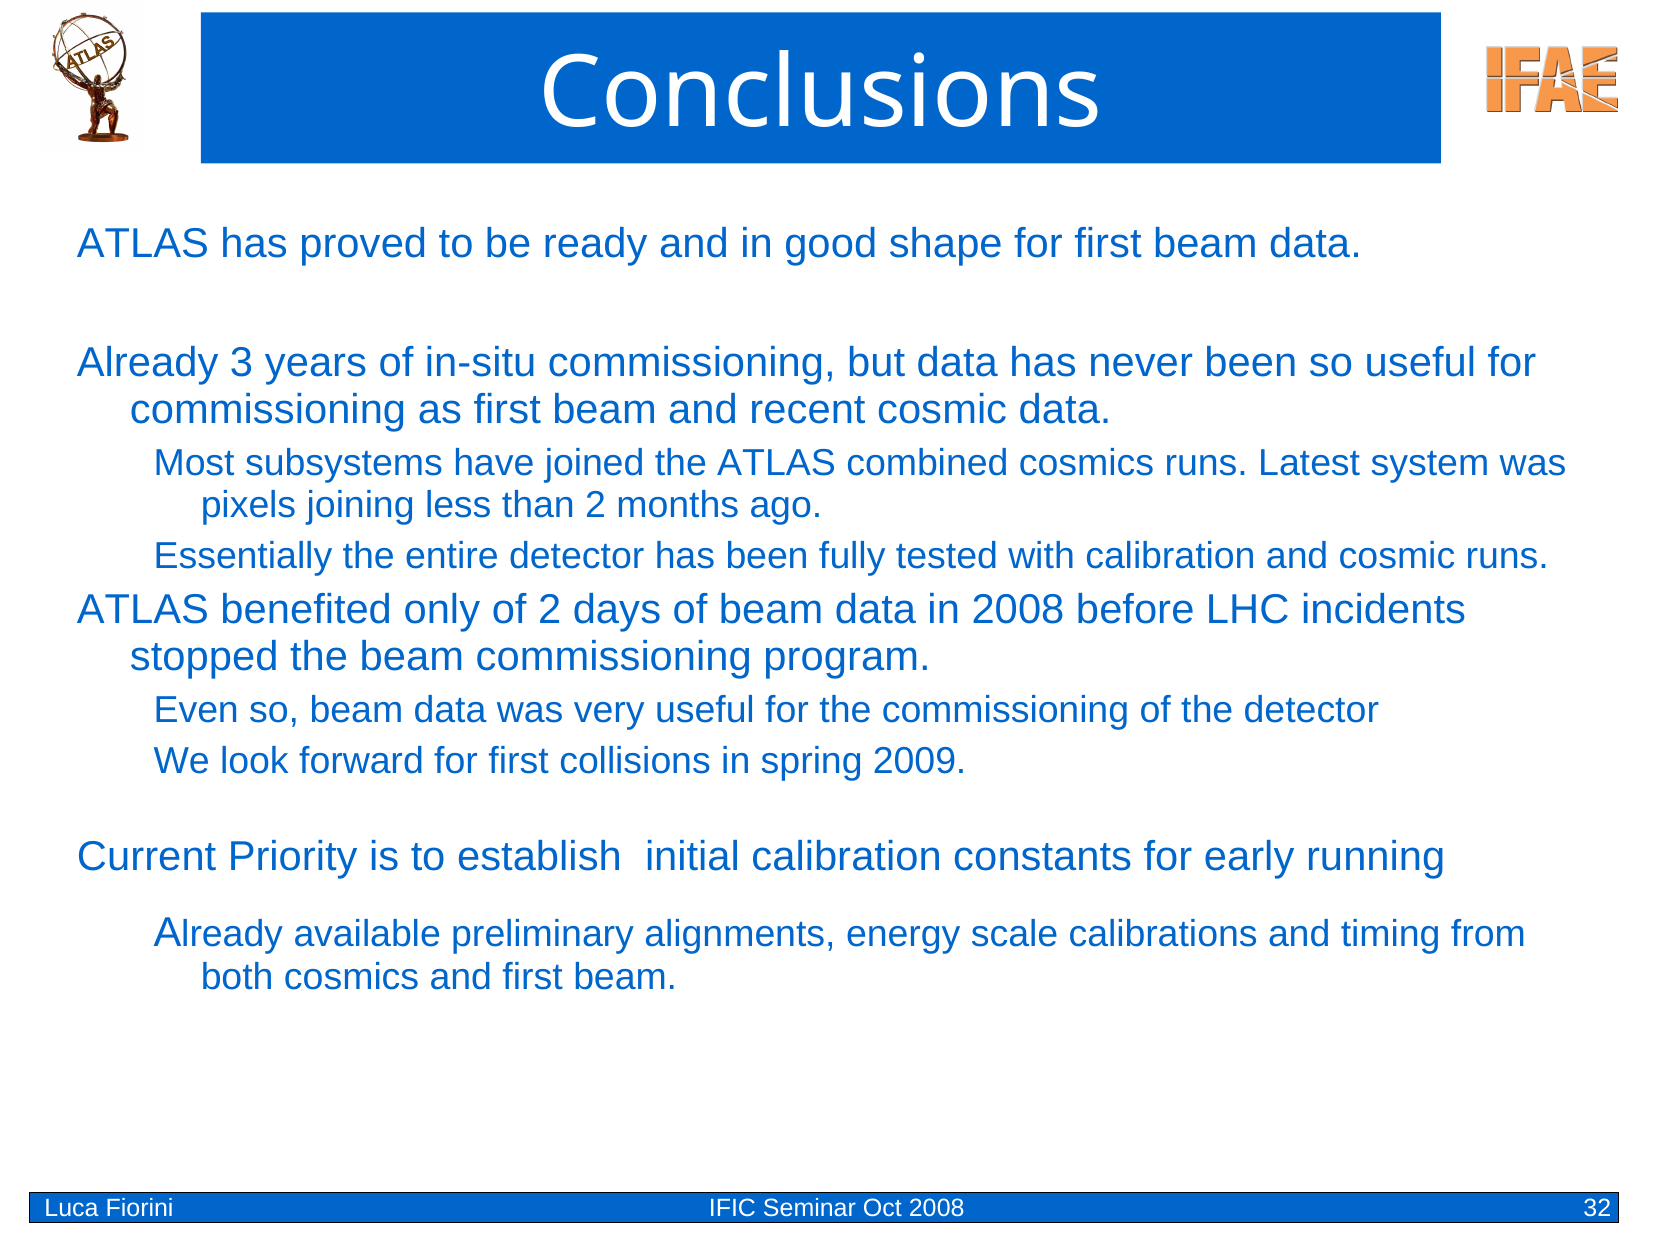

Conclusions
ATLAS has proved to be ready and in good shape for first beam data.
Already 3 years of in-situ commissioning, but data has never been so useful for commissioning as first beam and recent cosmic data.
Most subsystems have joined the ATLAS combined cosmics runs. Latest system was pixels joining less than 2 months ago.
Essentially the entire detector has been fully tested with calibration and cosmic runs.
ATLAS benefited only of 2 days of beam data in 2008 before LHC incidents stopped the beam commissioning program.
Even so, beam data was very useful for the commissioning of the detector
We look forward for first collisions in spring 2009.
Current Priority is to establish initial calibration constants for early running
Already available preliminary alignments, energy scale calibrations and timing from both cosmics and first beam.
Luca Fiorini								IFIC Seminar Oct 2008								 32